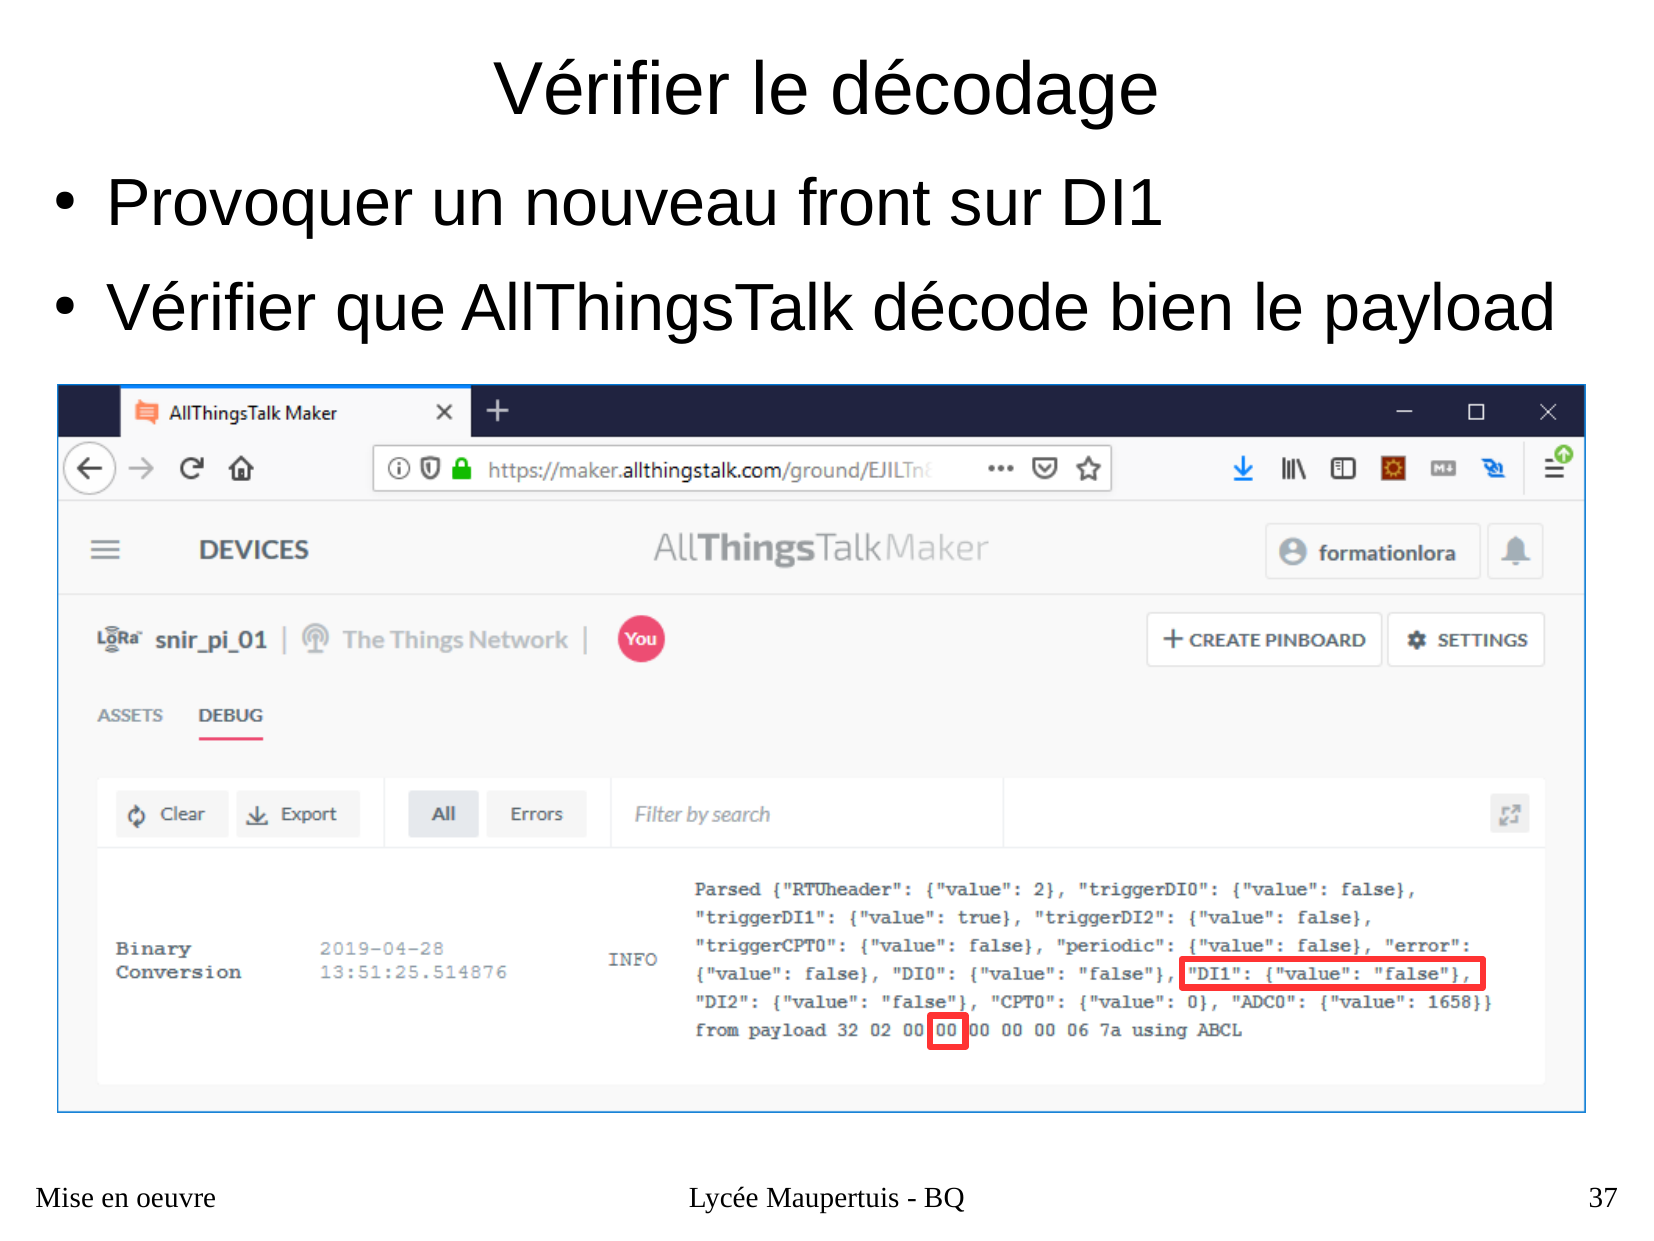

# Vérifier le décodage
Provoquer un nouveau front sur DI1
Vérifier que AllThingsTalk décode bien le payload
Mise en oeuvre
Lycée Maupertuis - BQ
37